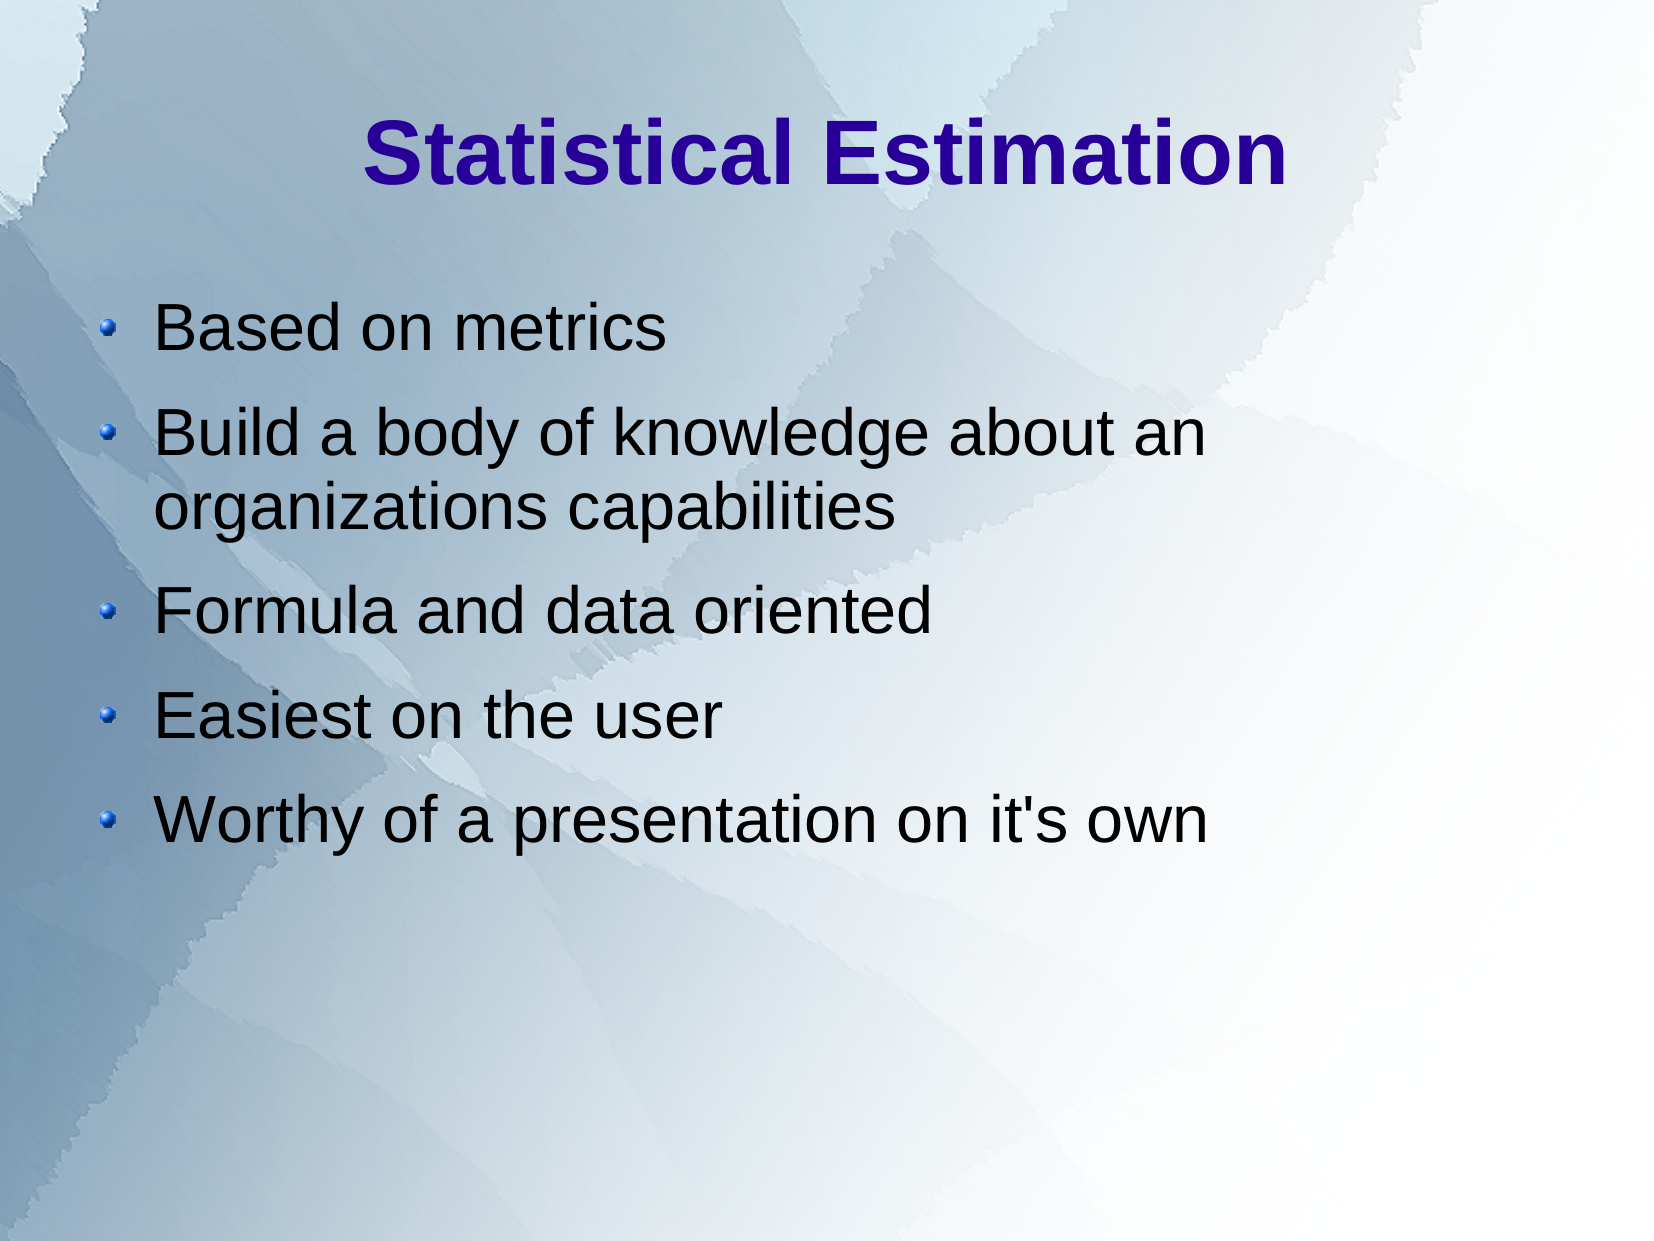

# Statistical Estimation
Based on metrics
Build a body of knowledge about an organizations capabilities
Formula and data oriented
Easiest on the user
Worthy of a presentation on it's own